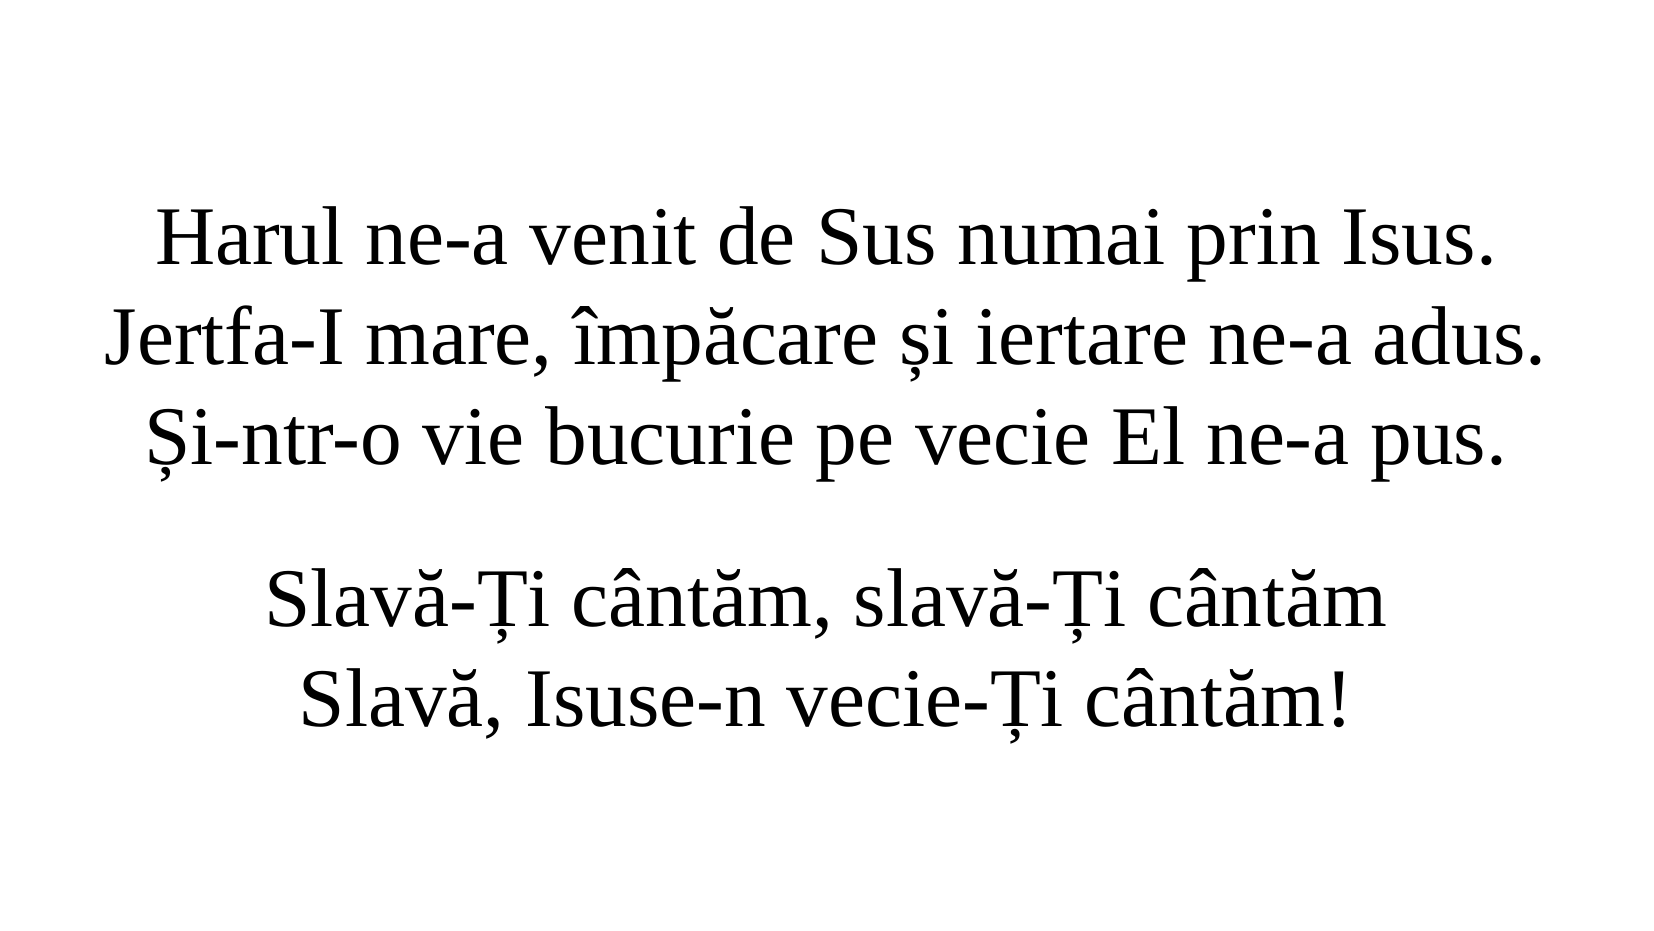

# Harul ne-a venit de Sus numai prin Isus.
Jertfa-I mare, împăcare și iertare ne-a adus.
Și-ntr-o vie bucurie pe vecie El ne-a pus.
Slavă-Ți cântăm, slavă-Ți cântăm
Slavă, Isuse-n vecie-Ți cântăm!